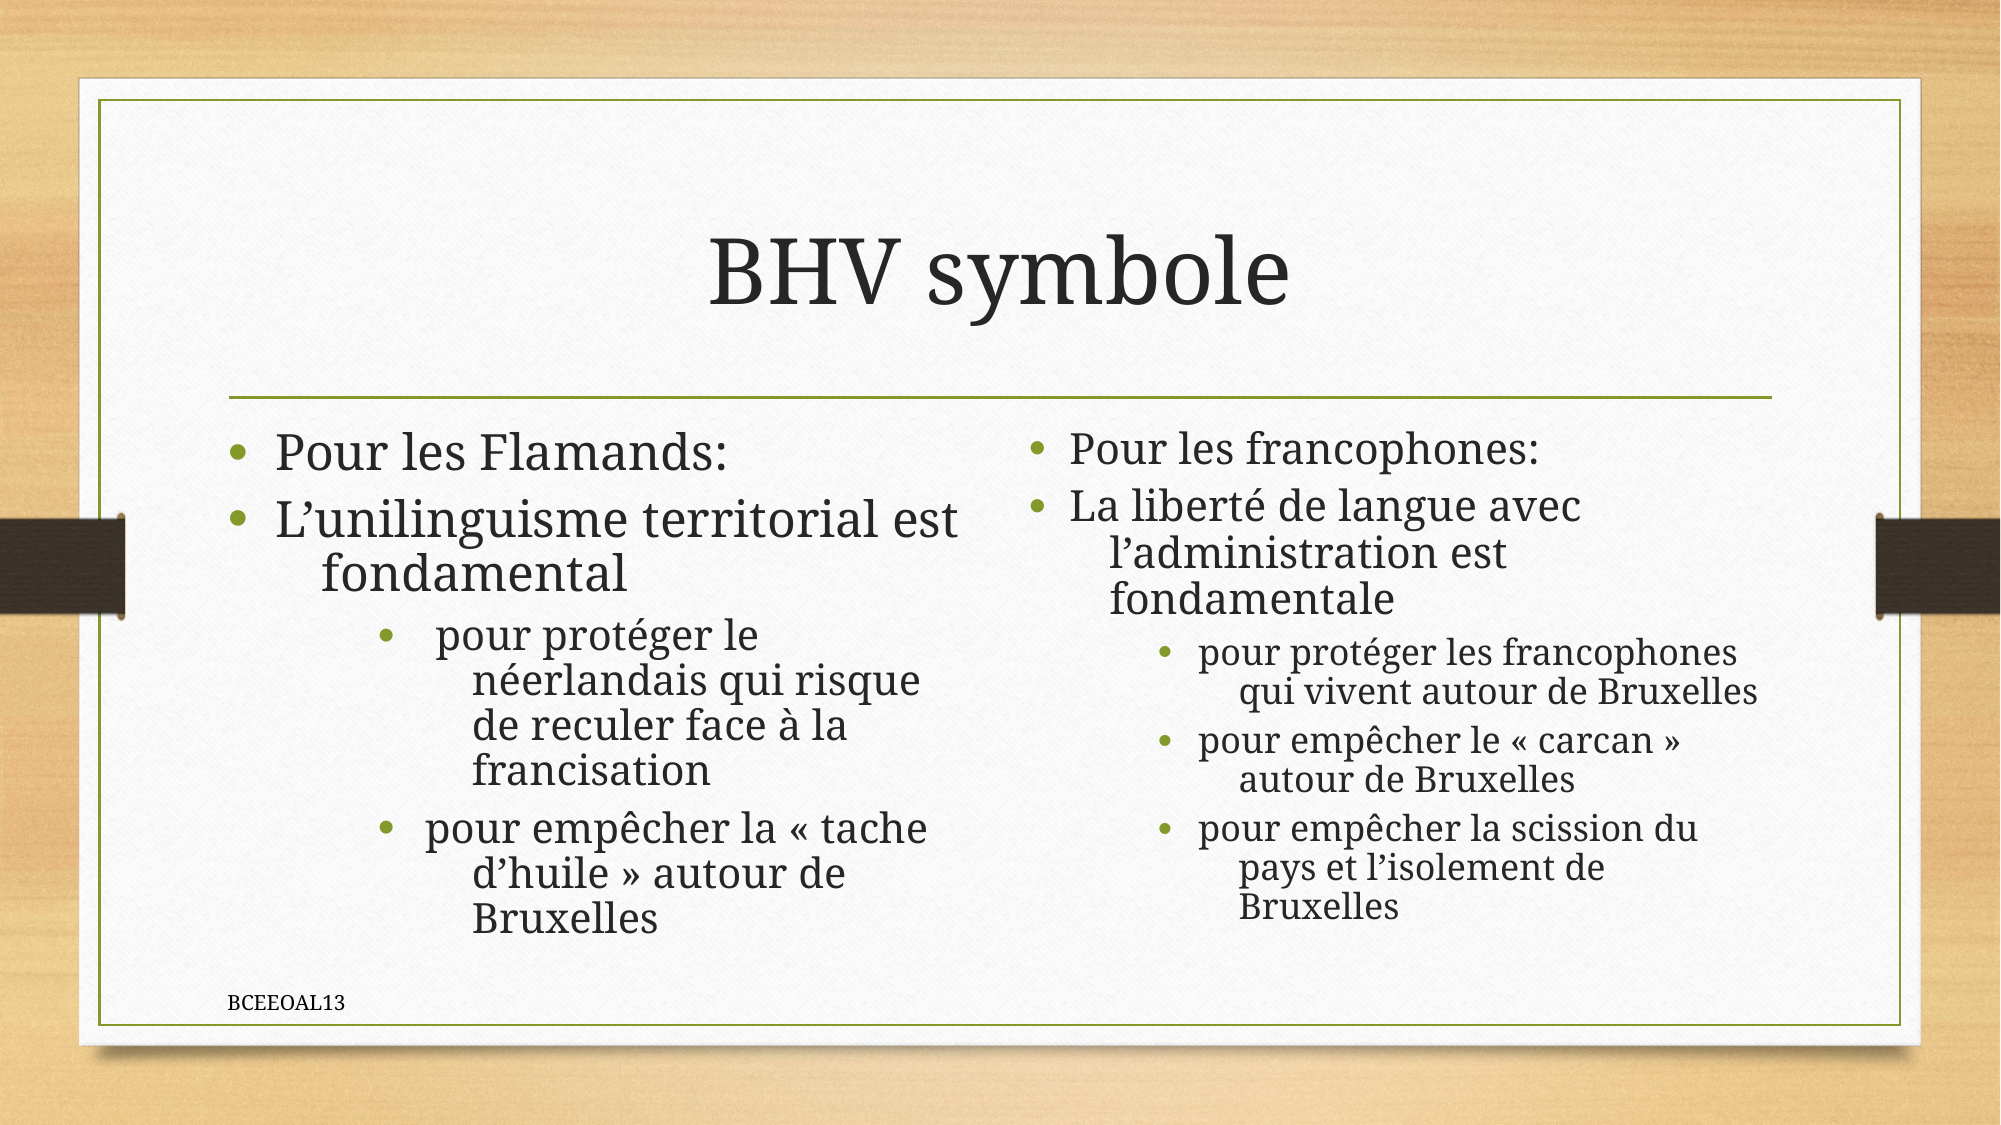

# BHV symbole
Pour les Flamands:
L’unilinguisme territorial est fondamental
 pour protéger le néerlandais qui risque de reculer face à la francisation
pour empêcher la « tache d’huile » autour de Bruxelles
Pour les francophones:
La liberté de langue avec l’administration est fondamentale
pour protéger les francophones qui vivent autour de Bruxelles
pour empêcher le « carcan » autour de Bruxelles
pour empêcher la scission du pays et l’isolement de Bruxelles
BCEEOAL13